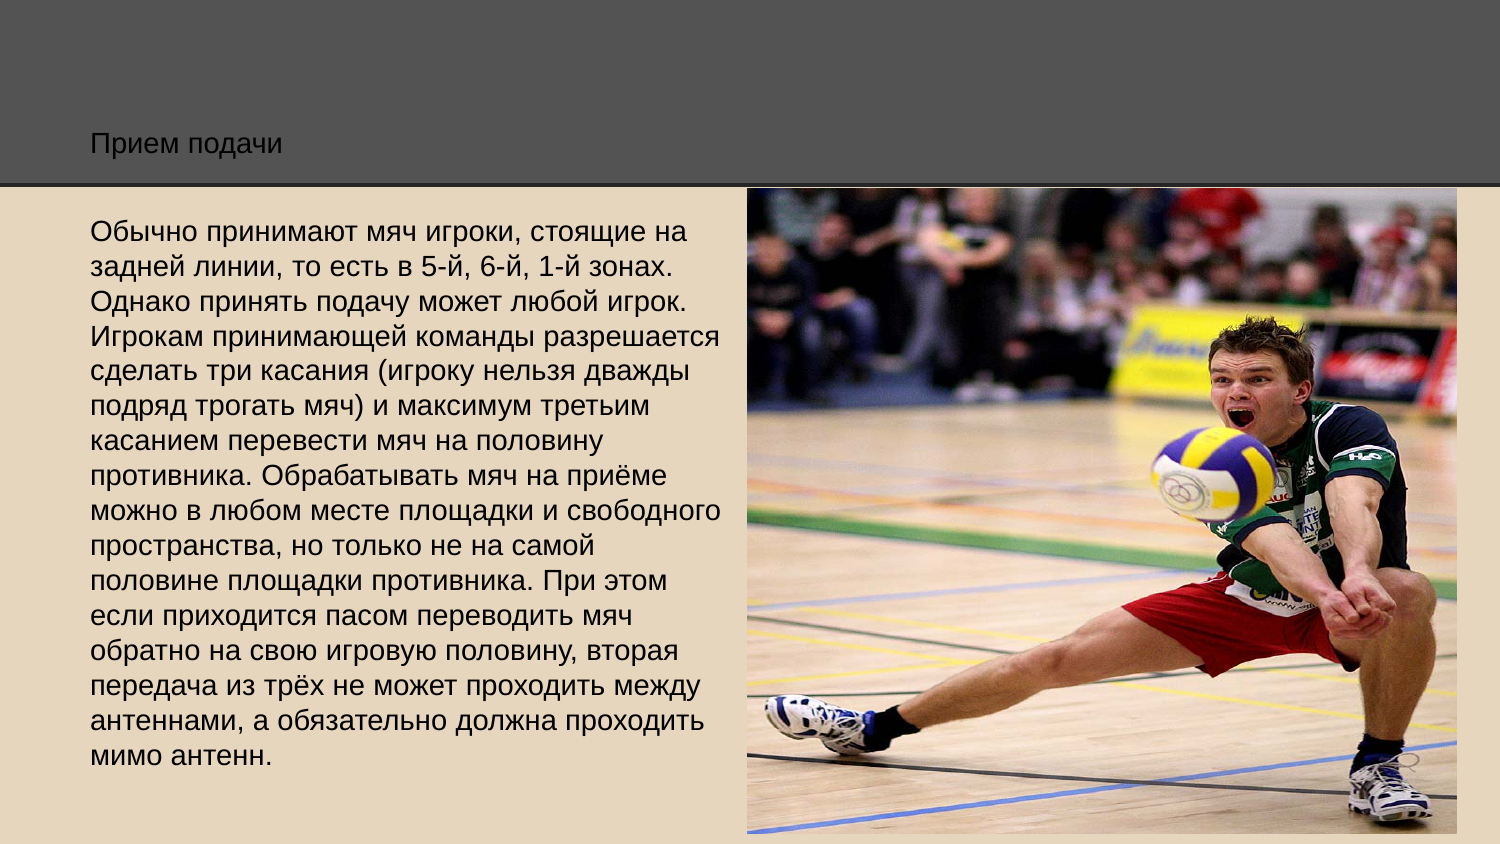

# Прием подачи
Обычно принимают мяч игроки, стоящие на задней линии, то есть в 5-й, 6-й, 1-й зонах. Однако принять подачу может любой игрок. Игрокам принимающей команды разрешается сделать три касания (игроку нельзя дважды подряд трогать мяч) и максимум третьим касанием перевести мяч на половину противника. Обрабатывать мяч на приёме можно в любом месте площадки и свободного пространства, но только не на самой половине площадки противника. При этом если приходится пасом переводить мяч обратно на свою игровую половину, вторая передача из трёх не может проходить между антеннами, а обязательно должна проходить мимо антенн.